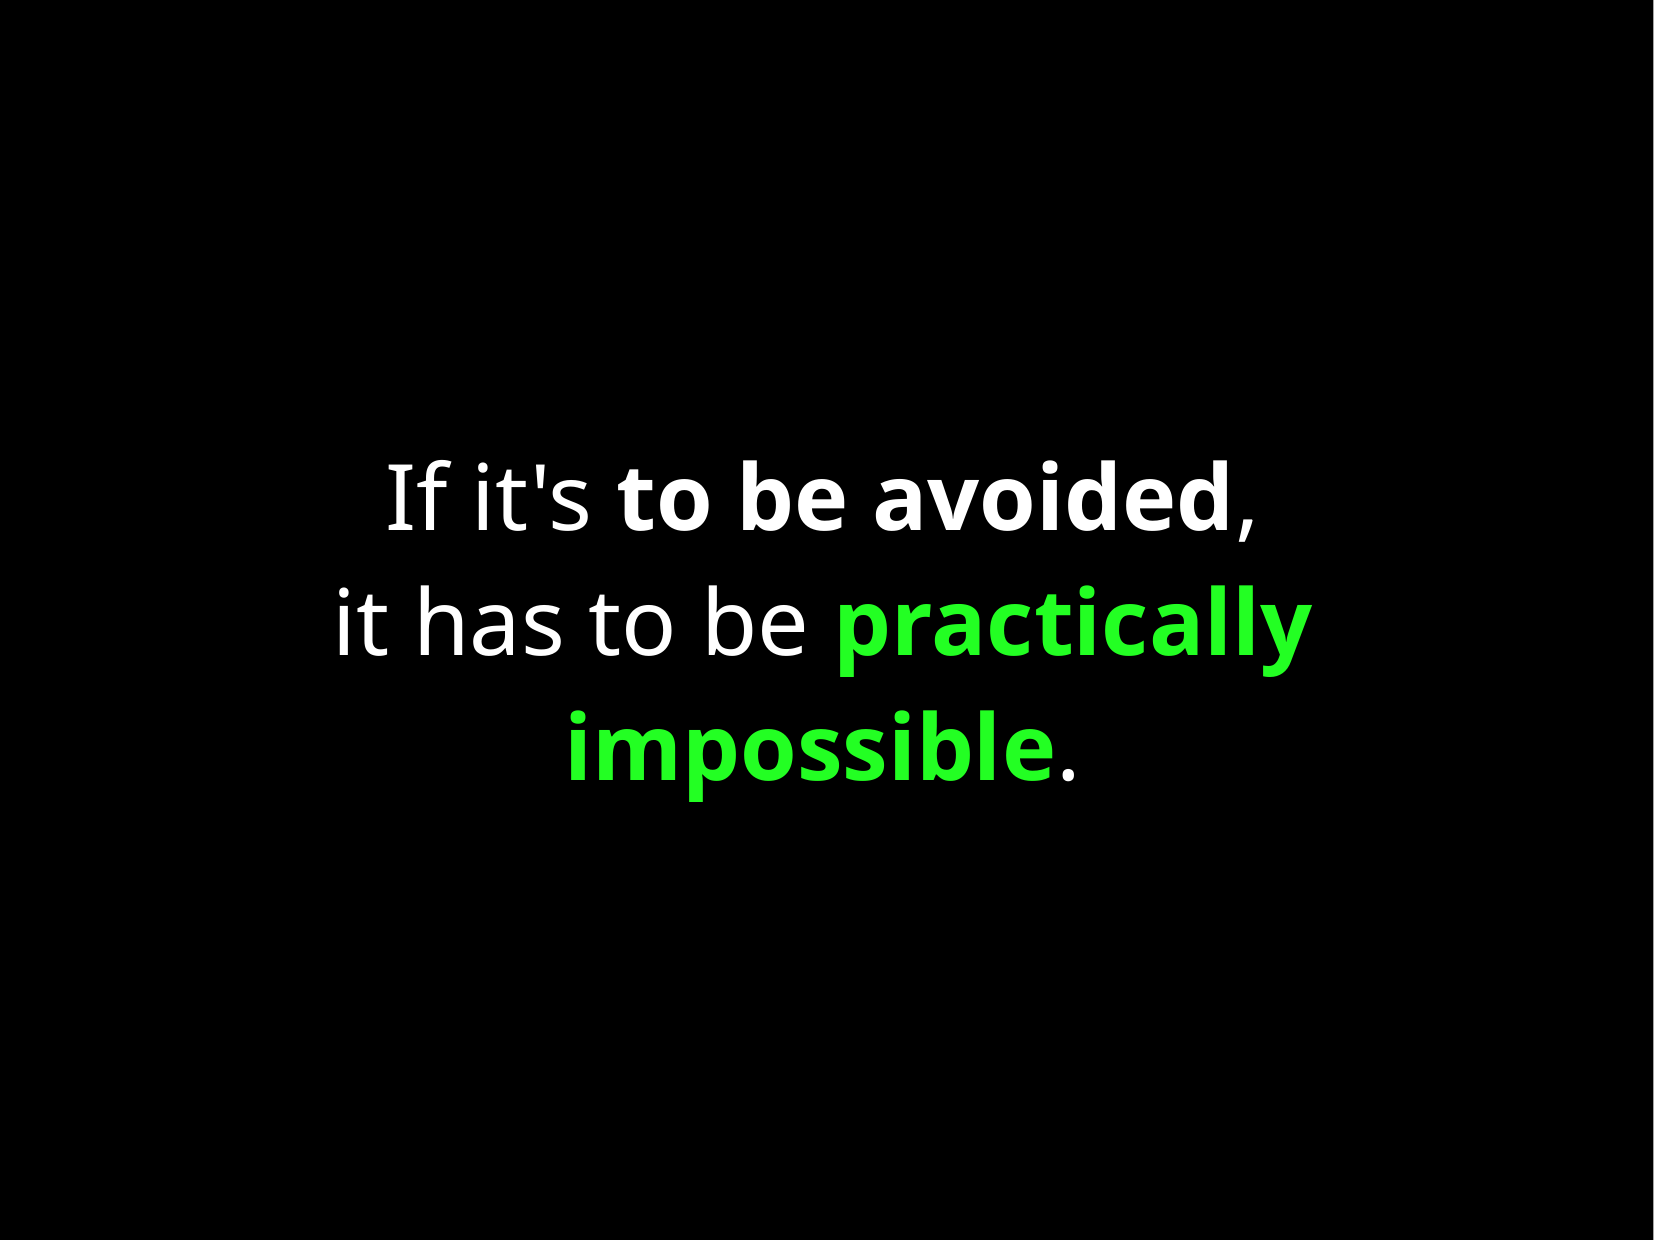

# If it's to be avoided, it has to be practically impossible.